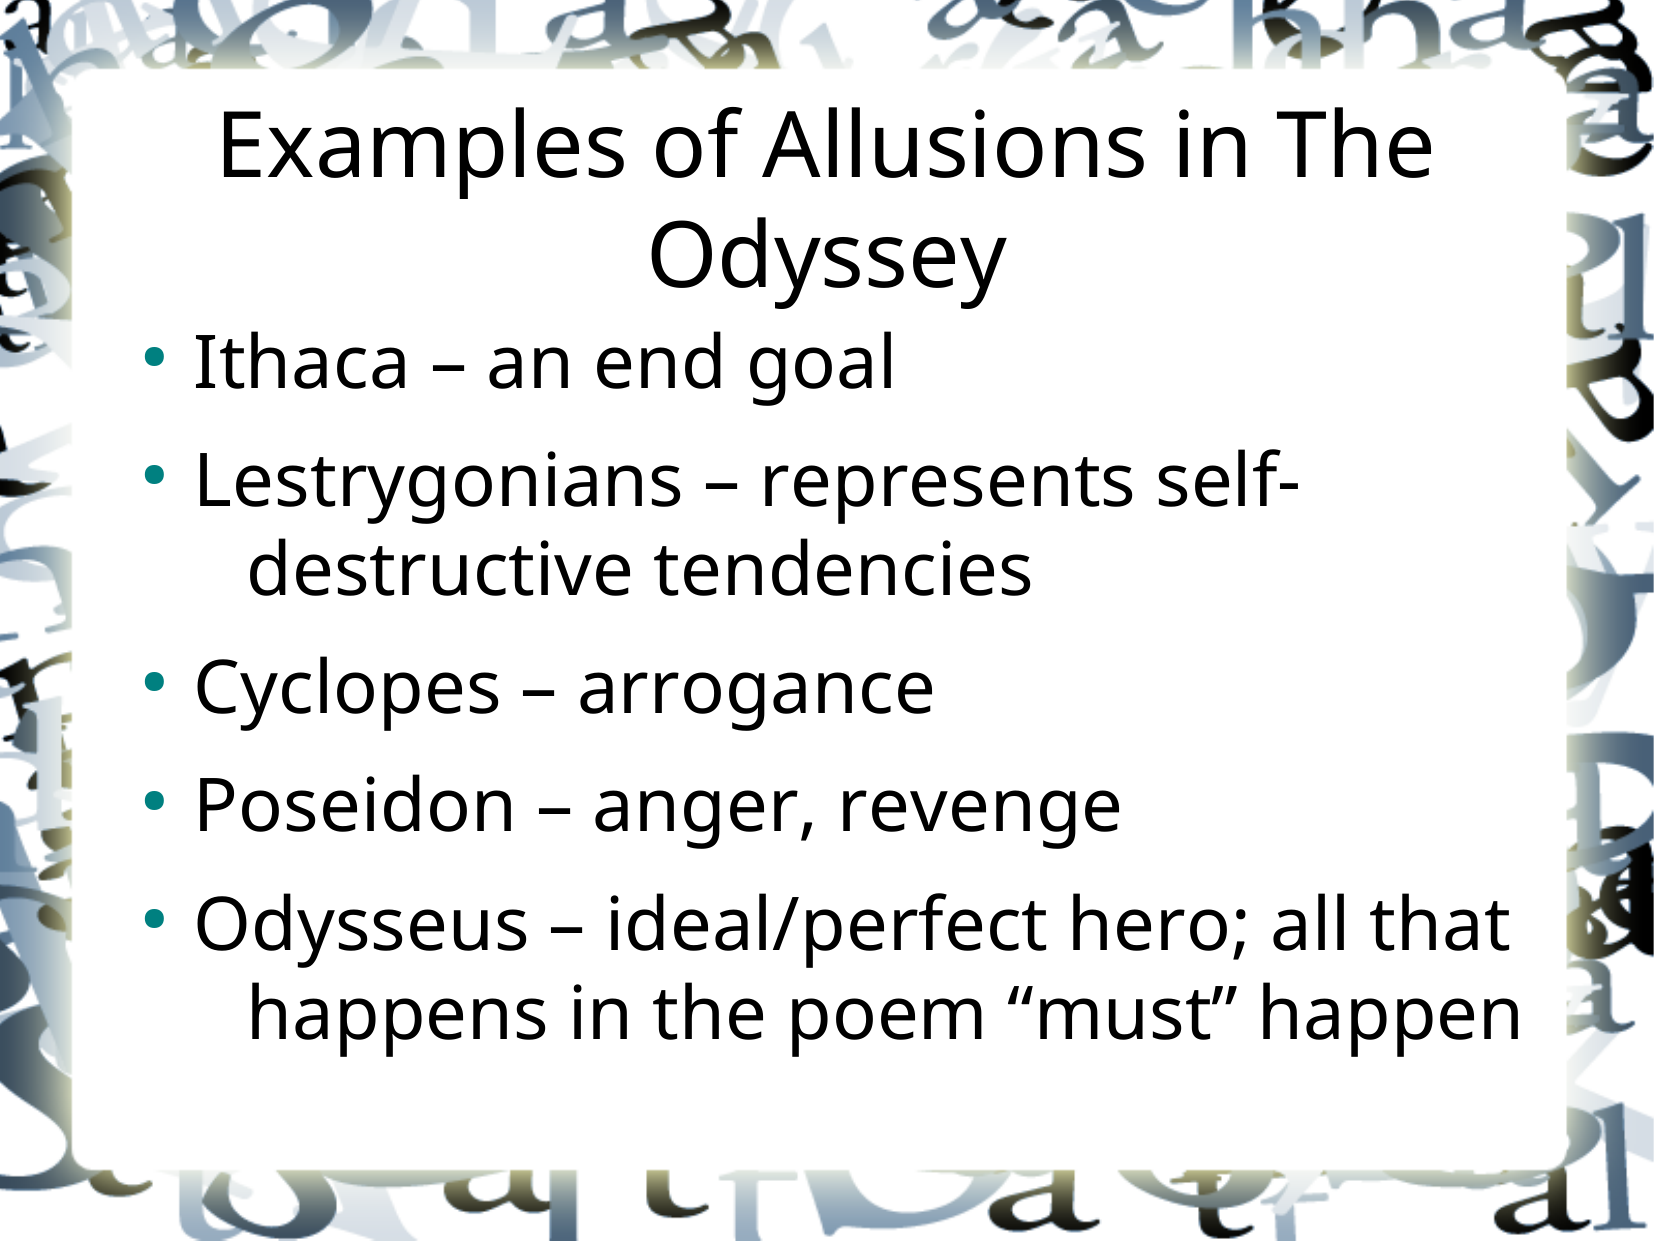

# Examples of Allusions in The Odyssey
Ithaca – an end goal
Lestrygonians – represents self-destructive tendencies
Cyclopes – arrogance
Poseidon – anger, revenge
Odysseus – ideal/perfect hero; all that happens in the poem “must” happen